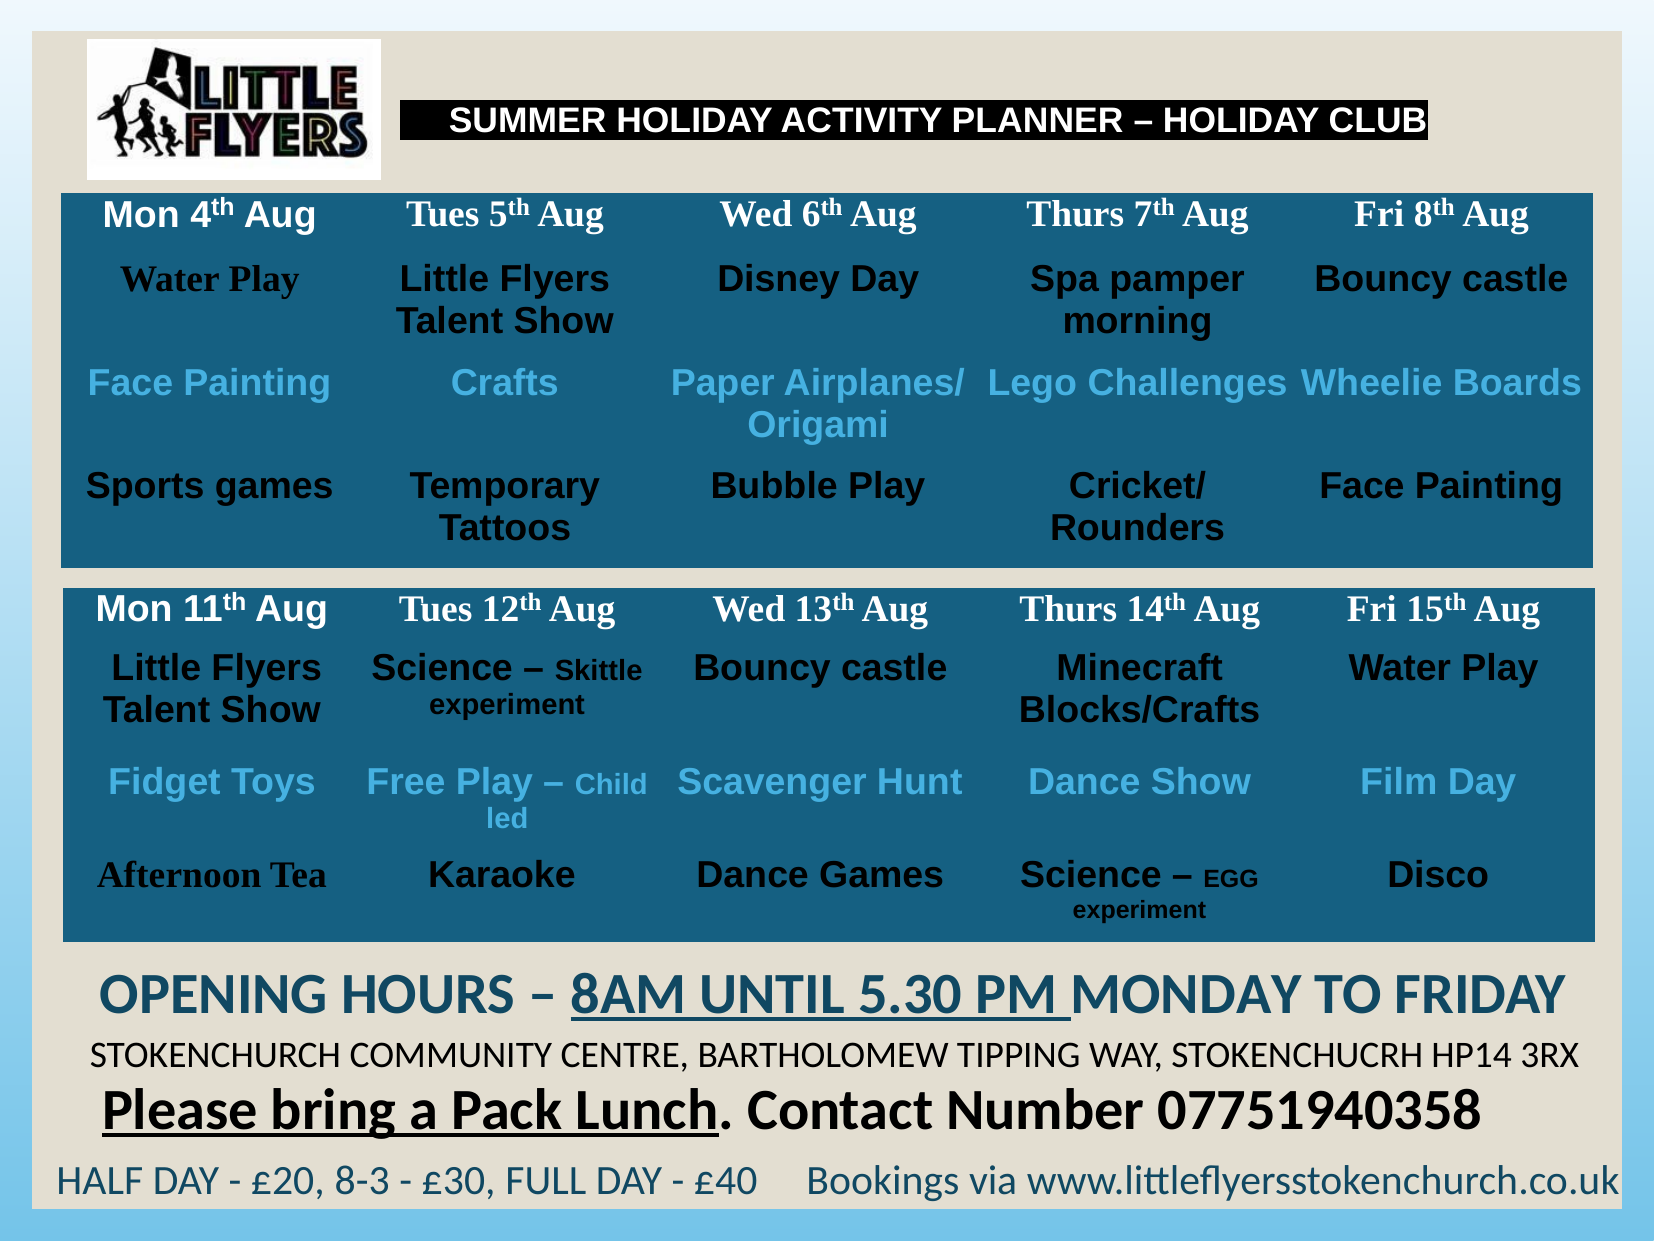

# SUMMER HOLIDAY ACTIVITY PLANNER – HOLIDAY CLUB
| Mon 4th Aug | Tues 5th Aug | Wed 6th Aug | Thurs 7th Aug | Fri 8th Aug |
| --- | --- | --- | --- | --- |
| Water Play | Little Flyers Talent Show | Disney Day | Spa pamper morning | Bouncy castle |
| Face Painting | Crafts | Paper Airplanes/ Origami | Lego Challenges | Wheelie Boards |
| Sports games | Temporary Tattoos | Bubble Play | Cricket/ Rounders | Face Painting |
| Mon 11th Aug | Tues 12th Aug | Wed 13th Aug | Thurs 14th Aug | Fri 15th Aug |
| --- | --- | --- | --- | --- |
| Little Flyers Talent Show | Science – Skittle experiment | Bouncy castle | Minecraft Blocks/Crafts | Water Play |
| Fidget Toys | Free Play – Child led | Scavenger Hunt | Dance Show | Film Day |
| Afternoon Tea | Karaoke | Dance Games | Science – EGG experiment | Disco |
OPENING HOURS – 8AM UNTIL 5.30 PM MONDAY TO FRIDAY
STOKENCHURCH COMMUNITY CENTRE, BARTHOLOMEW TIPPING WAY, STOKENCHUCRH HP14 3RX
Please bring a Pack Lunch. Contact Number 07751940358
HALF DAY - £20, 8-3 - £30, FULL DAY - £40	Bookings via www.littleflyersstokenchurch.co.uk